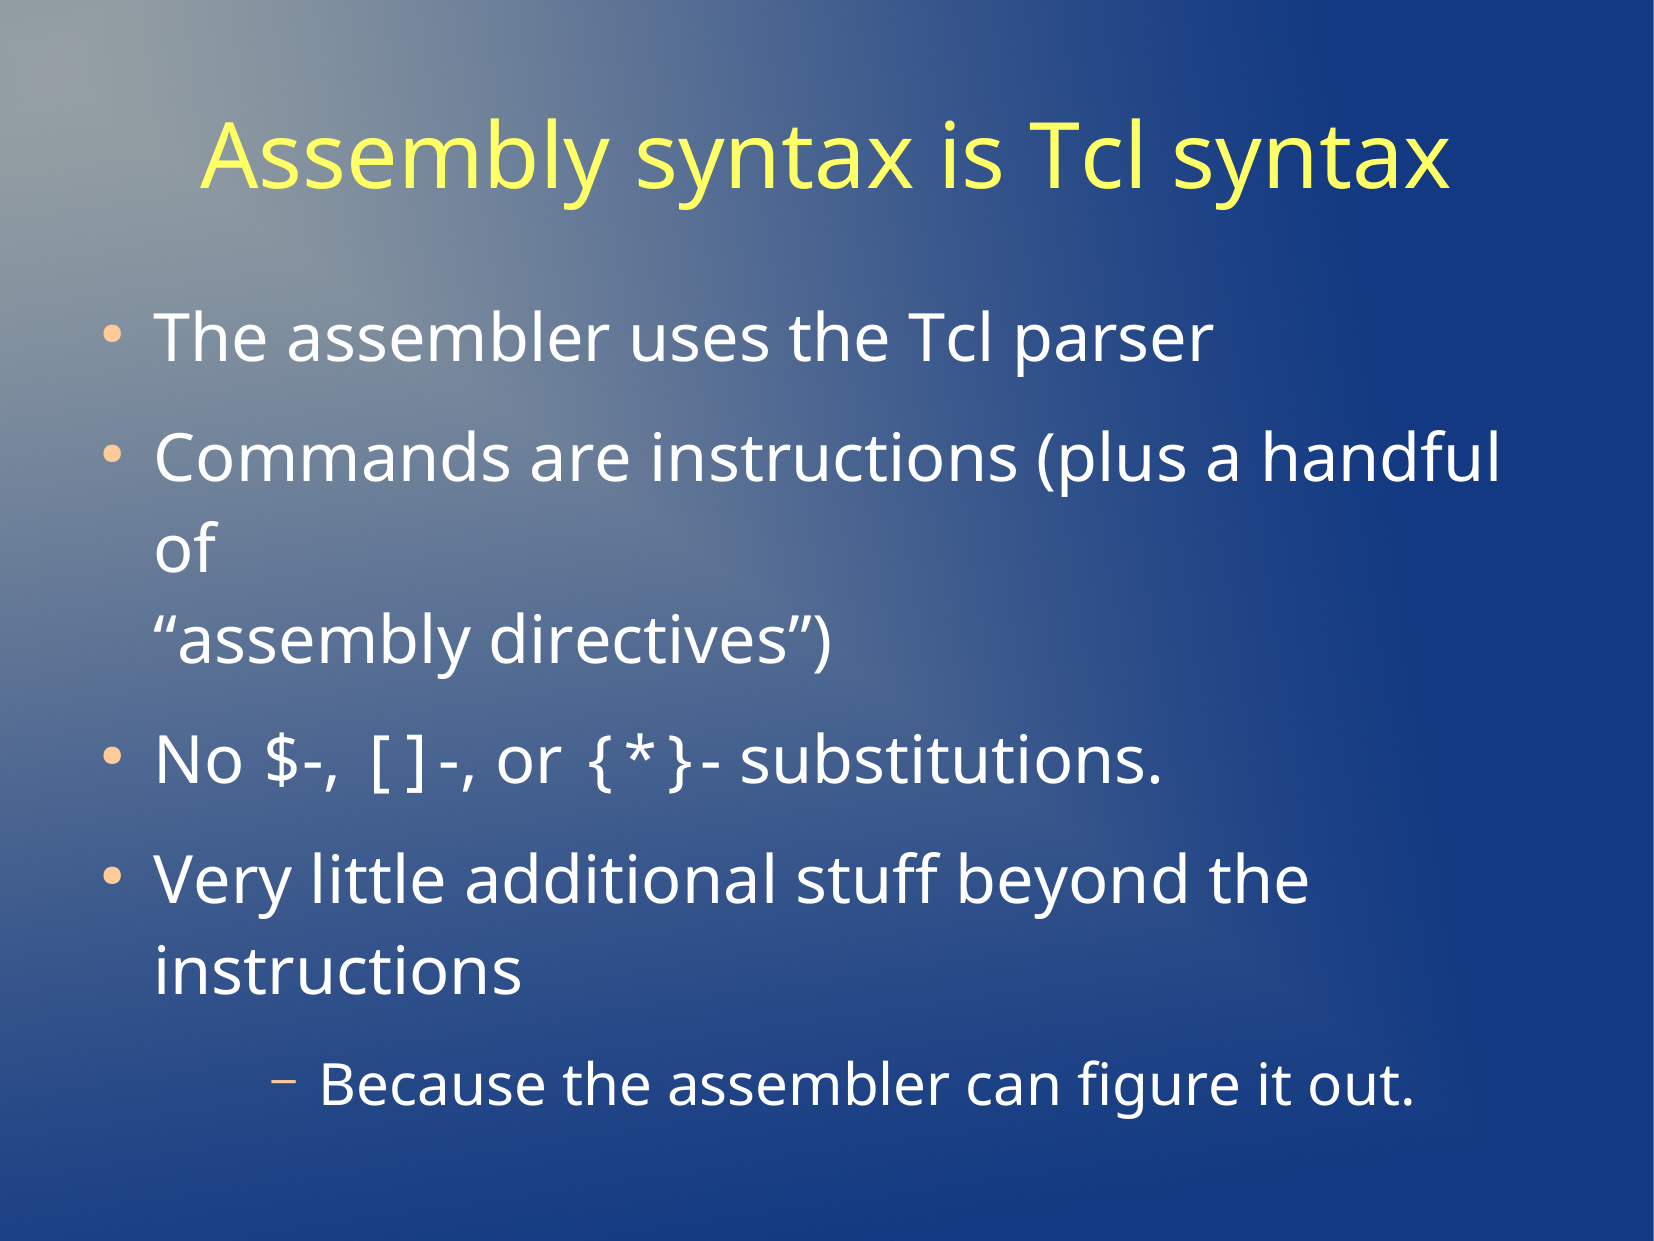

# Assembly syntax is Tcl syntax
The assembler uses the Tcl parser
Commands are instructions (plus a handful of
“assembly directives”)
No $-, []-, or {*}- substitutions.
Very little additional stuff beyond the instructions
Because the assembler can figure it out.